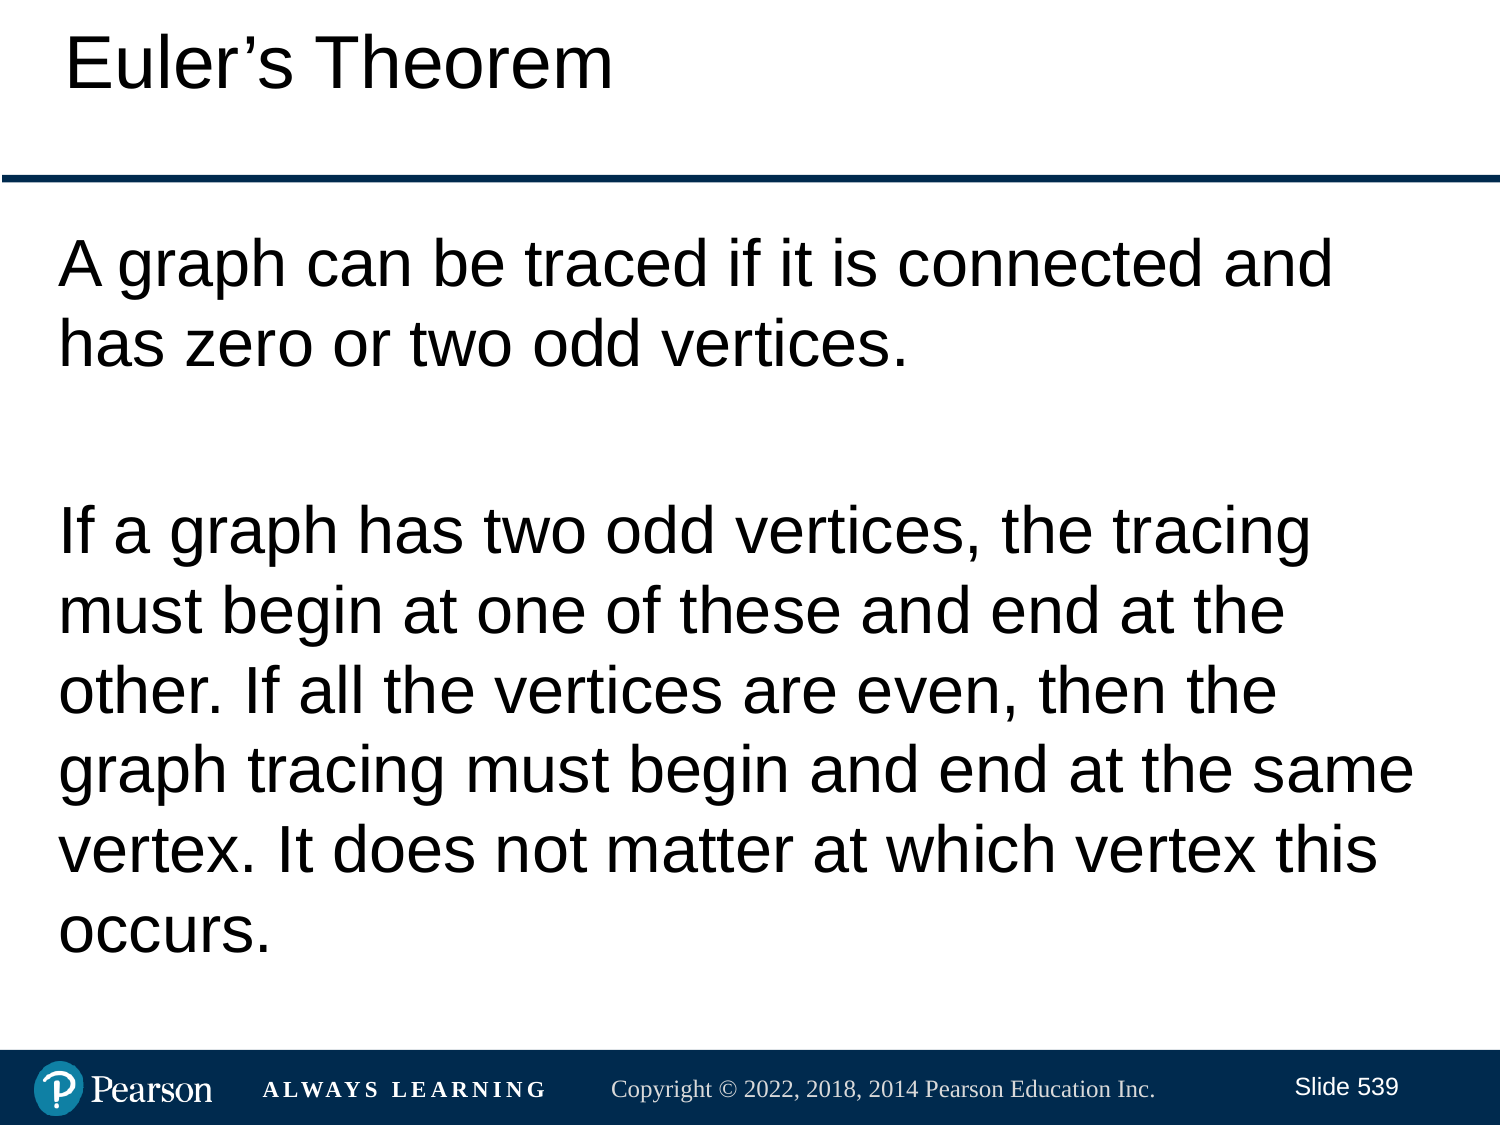

# Euler’s Theorem
A graph can be traced if it is connected and has zero or two odd vertices.
If a graph has two odd vertices, the tracing must begin at one of these and end at the other. If all the vertices are even, then the graph tracing must begin and end at the same vertex. It does not matter at which vertex this occurs.